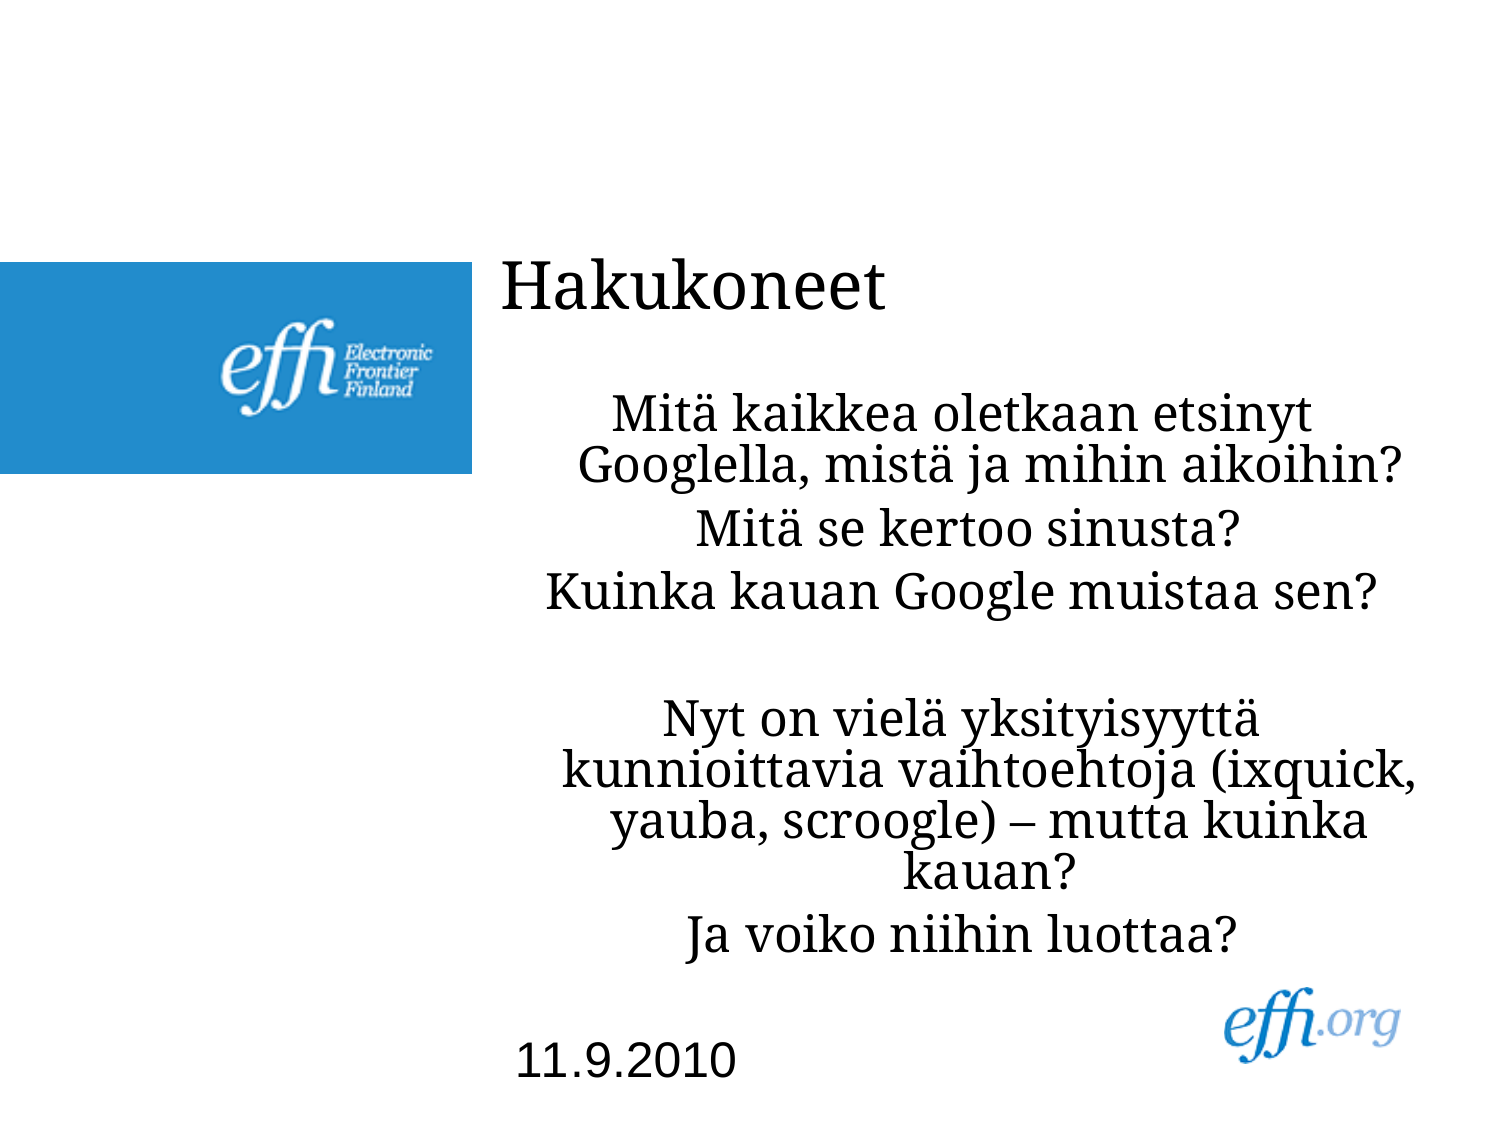

# Hakukoneet
Mitä kaikkea oletkaan etsinyt Googlella, mistä ja mihin aikoihin?
 Mitä se kertoo sinusta?
Kuinka kauan Google muistaa sen?
Nyt on vielä yksityisyyttä kunnioittavia vaihtoehtoja (ixquick, yauba, scroogle) – mutta kuinka kauan?
Ja voiko niihin luottaa?